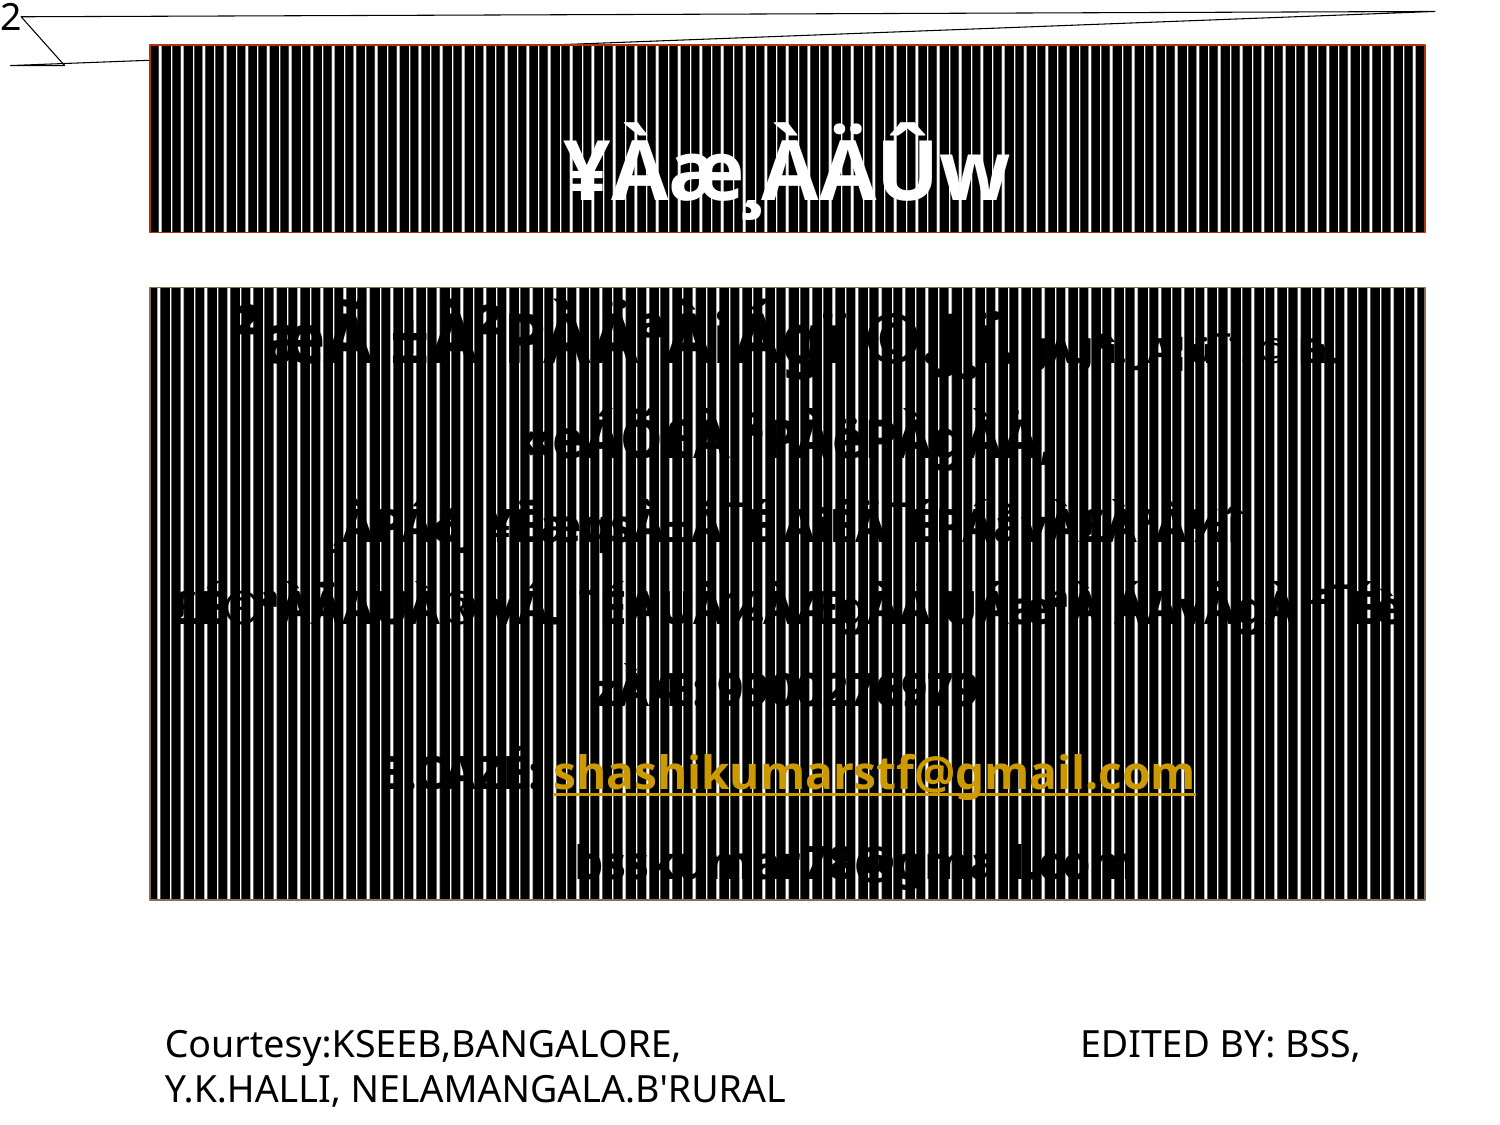

# ¥Àæ¸ÀÄÛw
²æÃ ±À²PÀÄªÀiÁgï ©.J¸ï. JA.J¹ì. JA¦ü¯ï. ©.Er.
«eÁÕ£À ²PÀëPÀgÀÄ,
¸ÀPÁðj ¥ËæqsÀ±Á¯É AiÉÄ¯ÉPÁåvÀ£ÀºÀ½î
£É®ªÀÄAUÀ® vÁ. ¨ÉAUÀ¼ÀÆgÀÄ UÁæªÀiÁAvÀgÀ f¯Éè
zÀÆ: 9900276979
E.CAZÉ: shashikumarstf@gmail.com
		bsskumar78@gmail.com
Courtesy:KSEEB,BANGALORE, EDITED BY: BSS, Y.K.HALLI, NELAMANGALA.B'RURAL